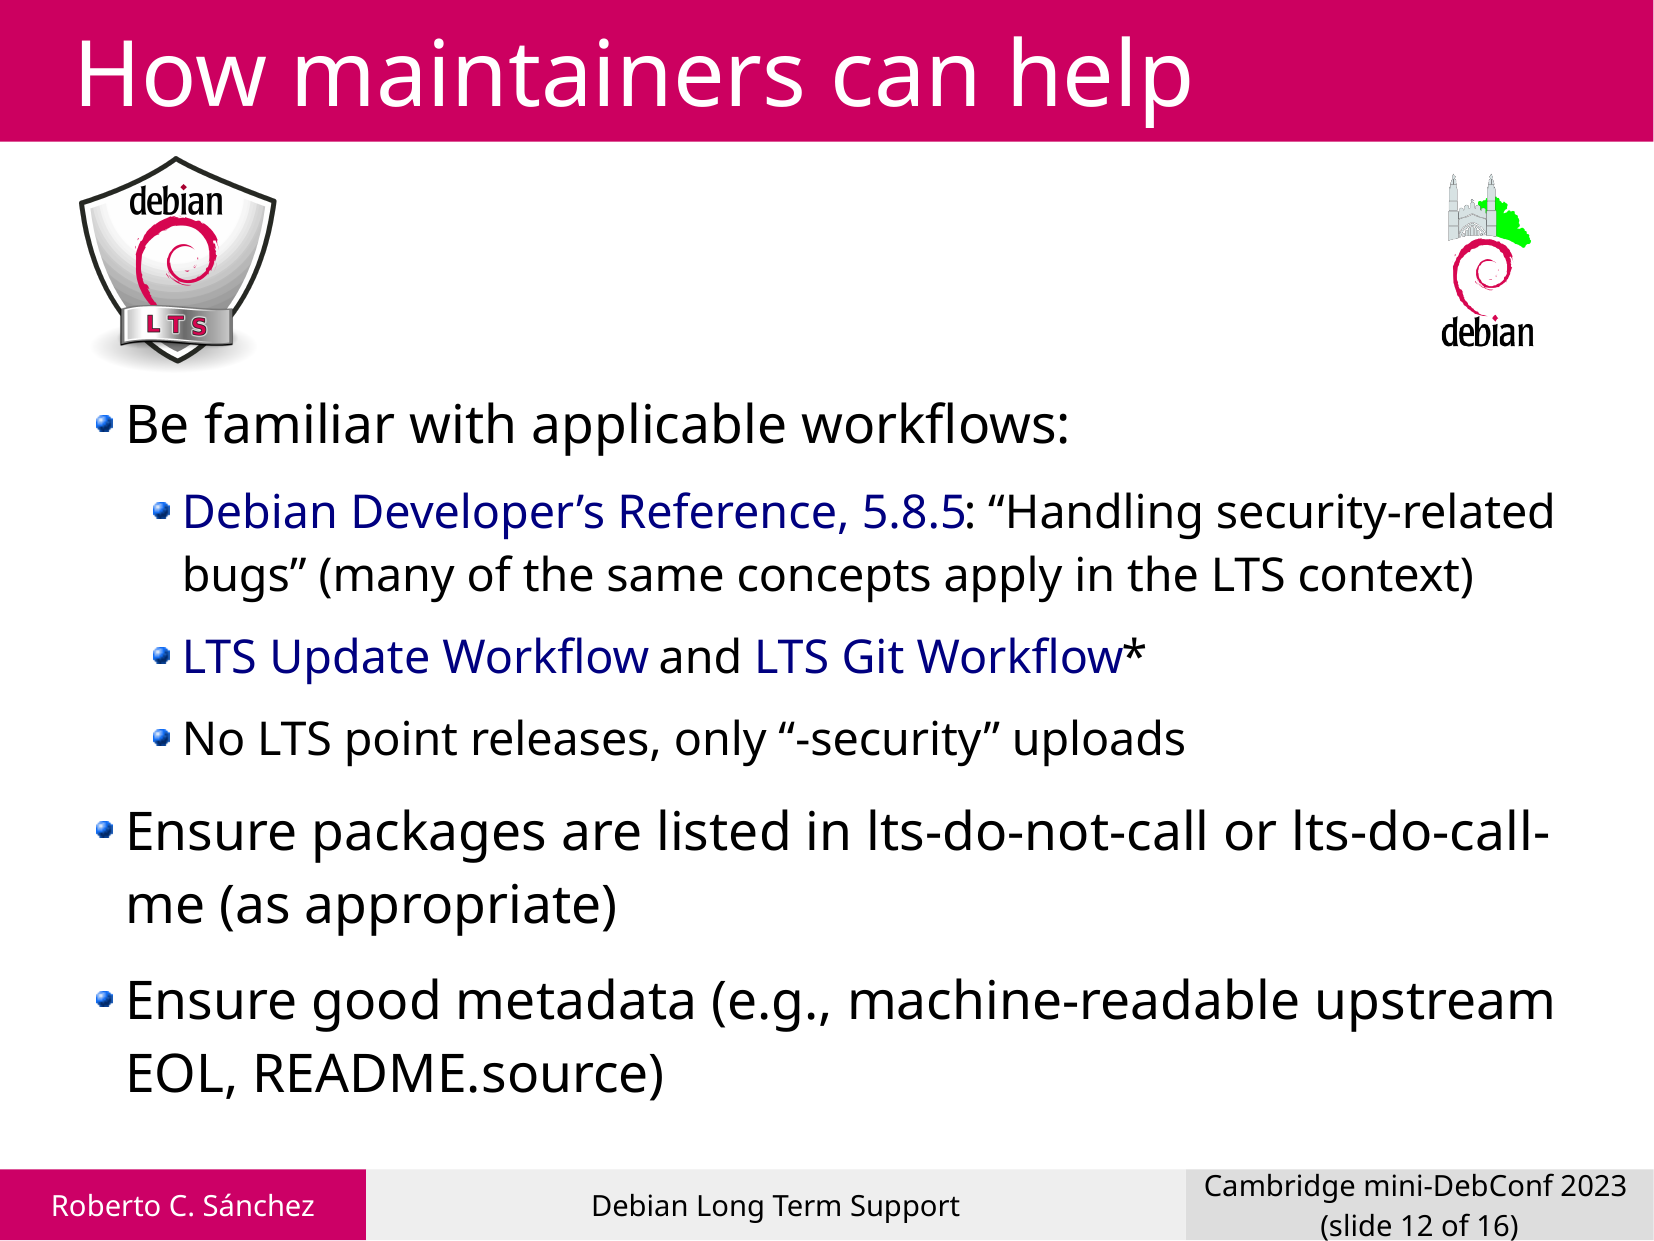

# How maintainers can help
Be familiar with applicable workflows:
Debian Developer’s Reference, 5.8.5: “Handling security-related bugs” (many of the same concepts apply in the LTS context)
LTS Update Workflow and LTS Git Workflow*
No LTS point releases, only “-security” uploads
Ensure packages are listed in lts-do-not-call or lts-do-call-me (as appropriate)
Ensure good metadata (e.g., machine-readable upstream EOL, README.source)
07.08.17
12